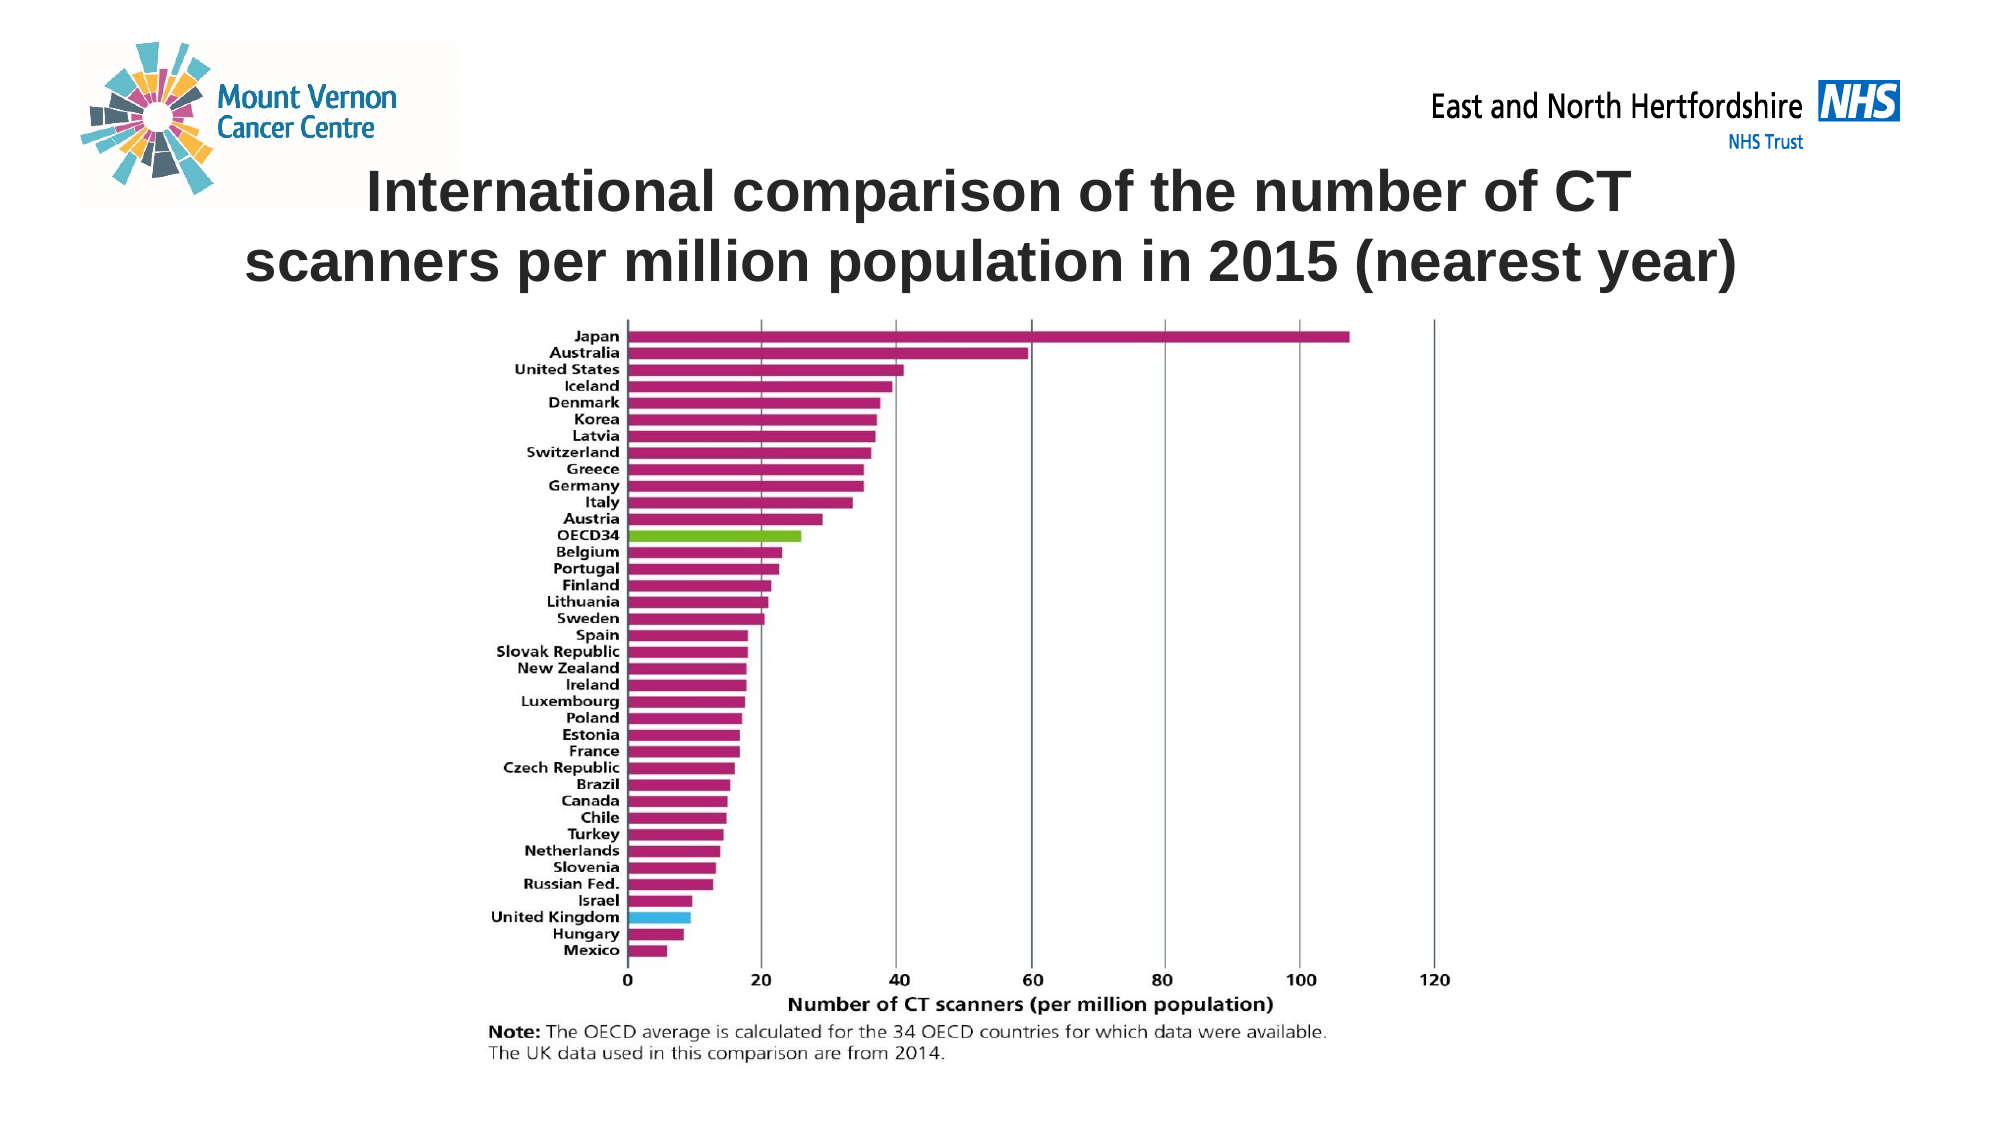

# International comparison of the number of CT scanners per million population in 2015 (nearest year)